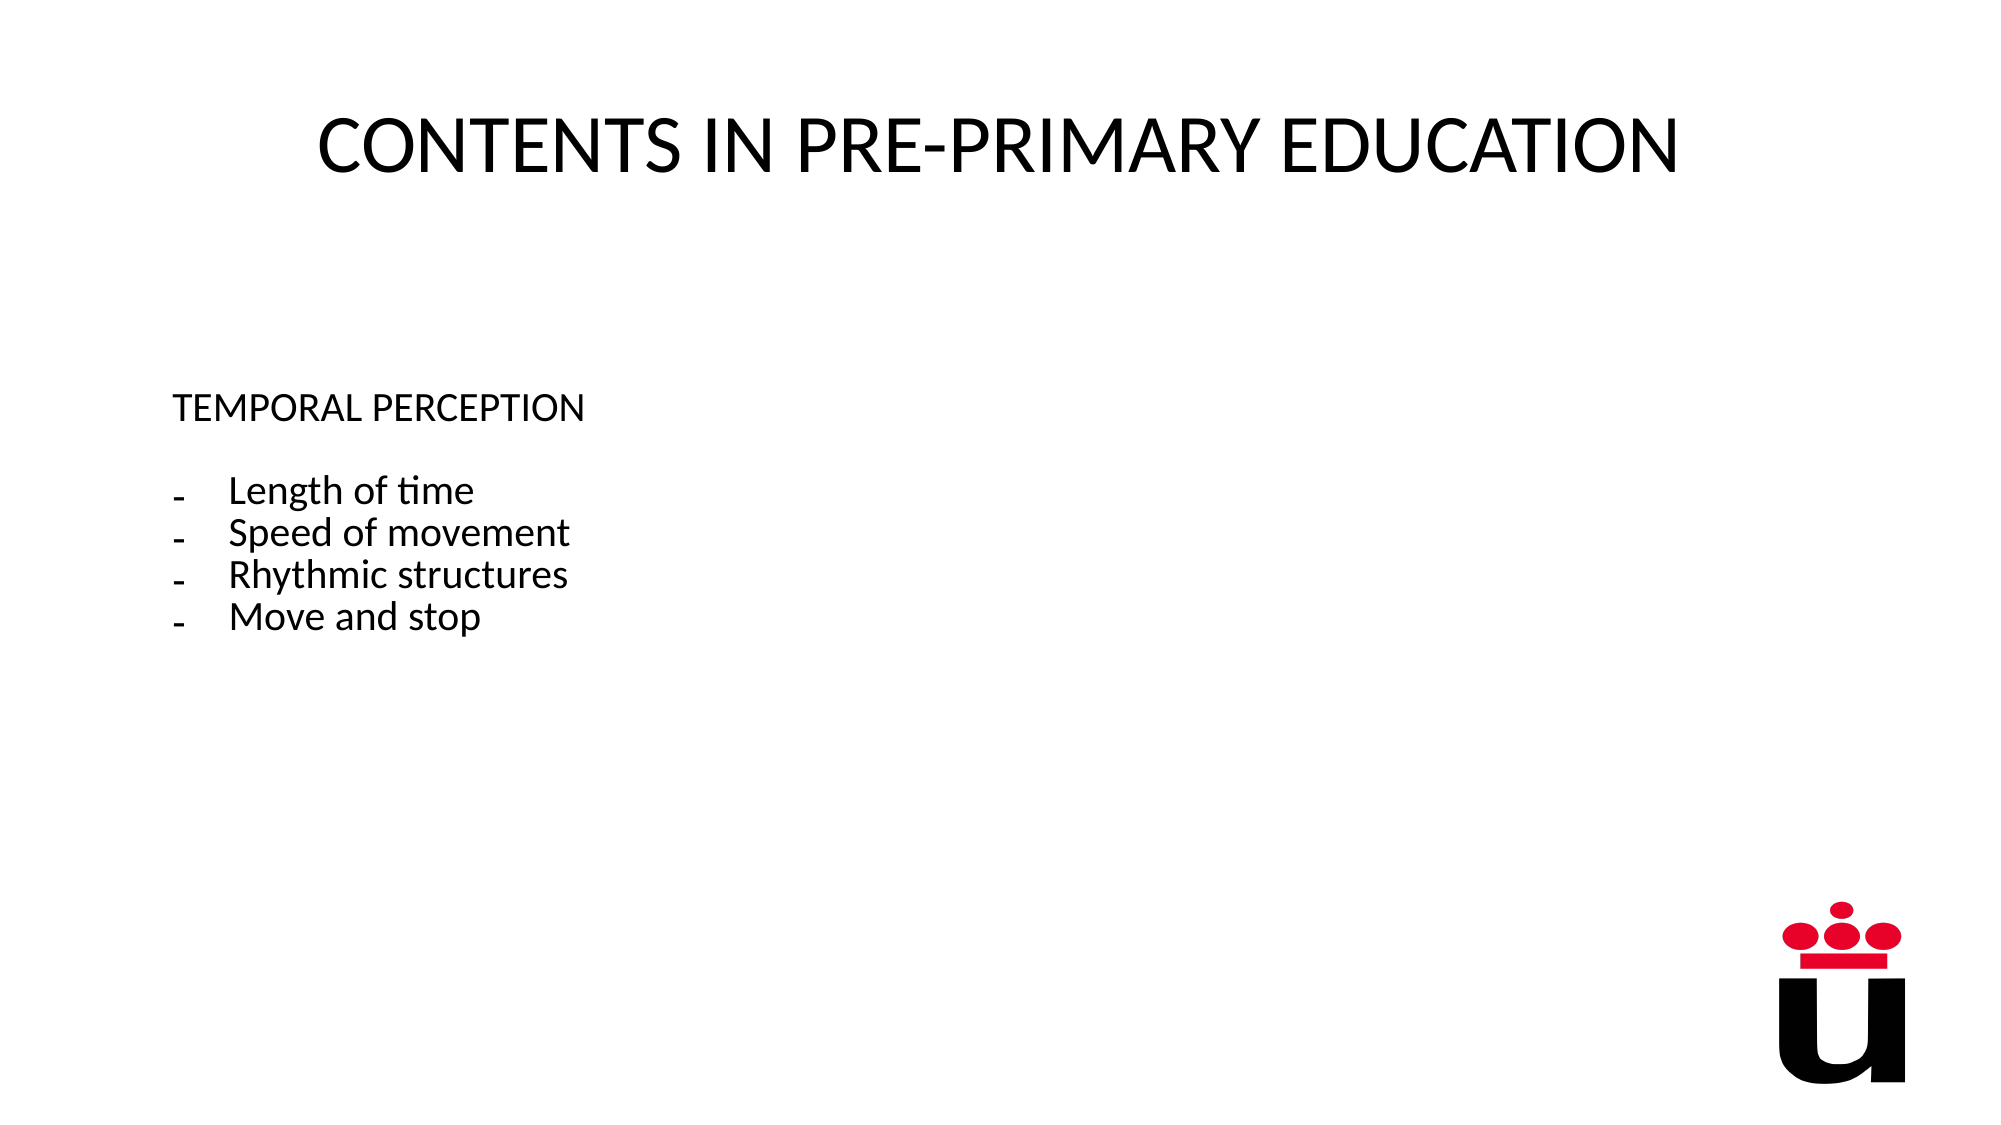

# CONTENTS IN PRE-PRIMARY EDUCATION
TEMPORAL PERCEPTION
Length of time
Speed of movement
Rhythmic structures
Move and stop